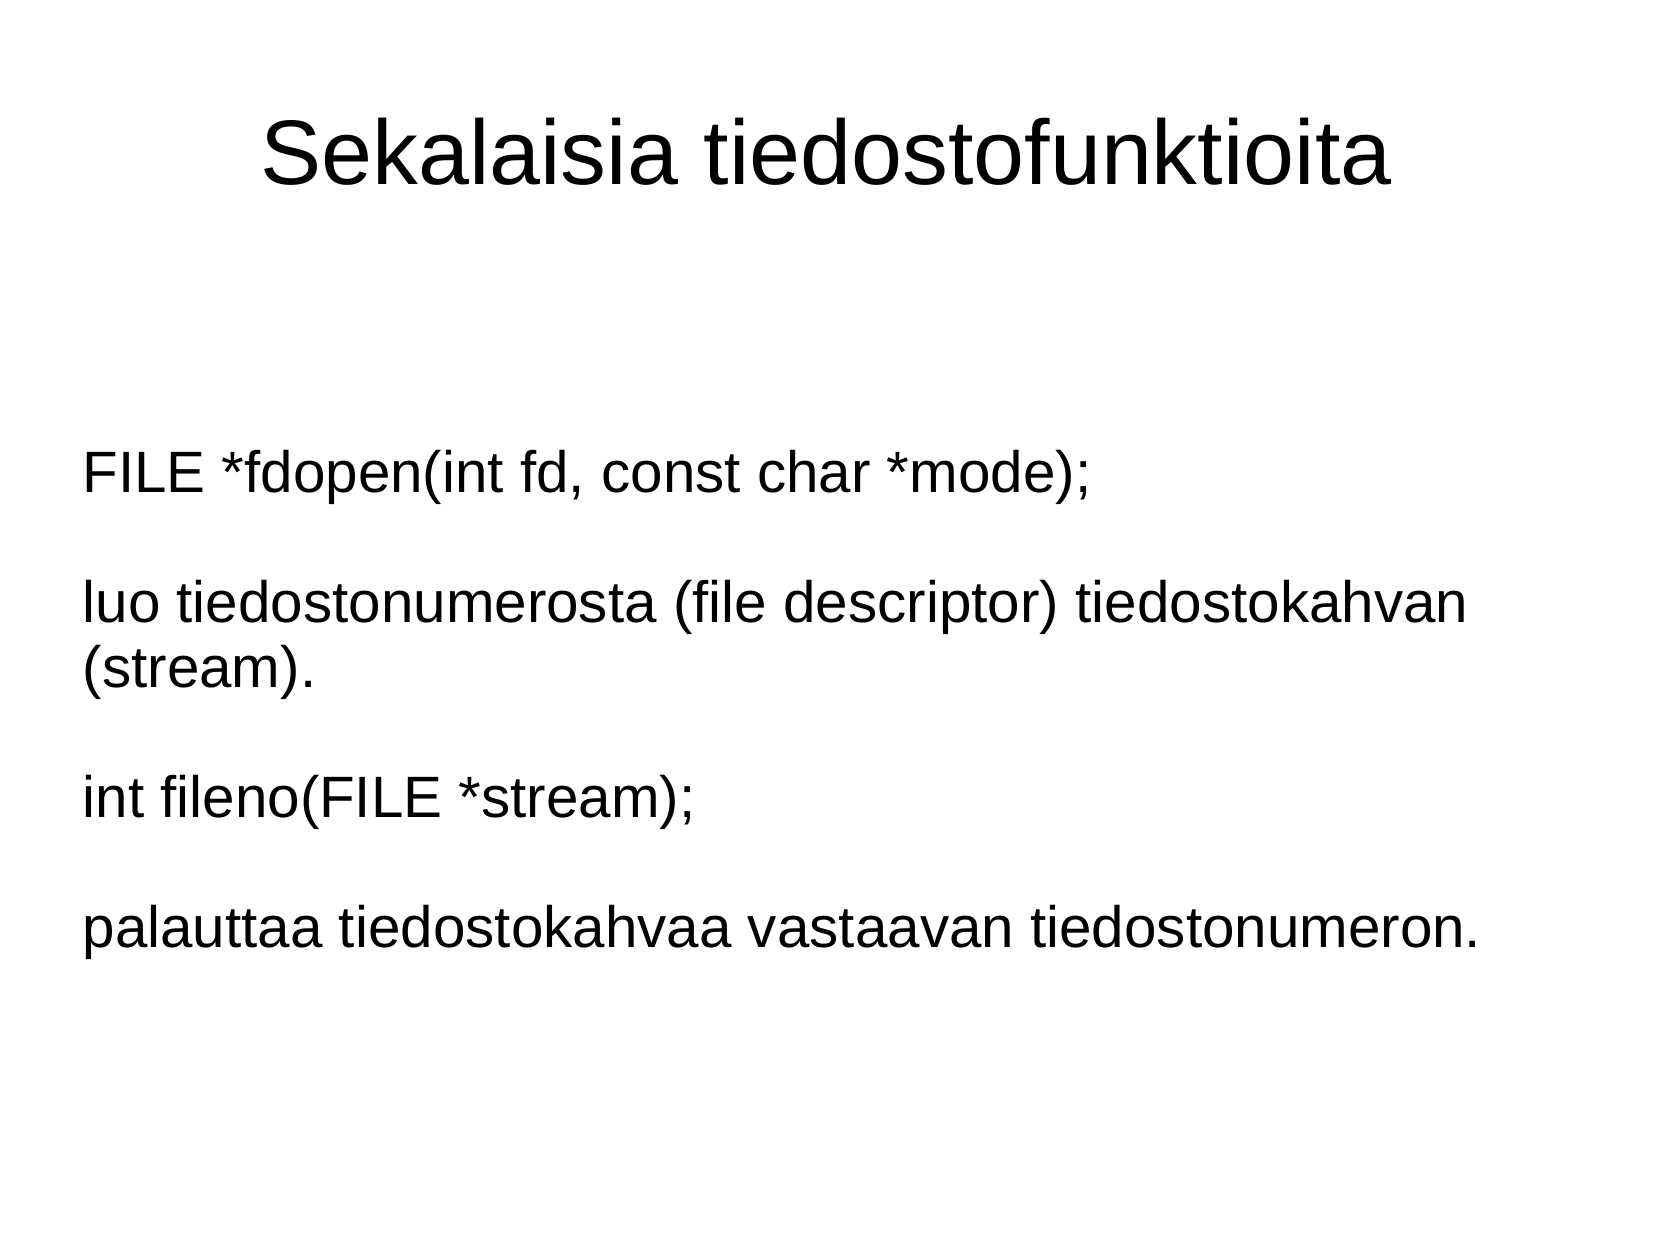

# Sekalaisia tiedostofunktioita
FILE *fdopen(int fd, const char *mode);
luo tiedostonumerosta (file descriptor) tiedostokahvan (stream).
int fileno(FILE *stream);
palauttaa tiedostokahvaa vastaavan tiedostonumeron.